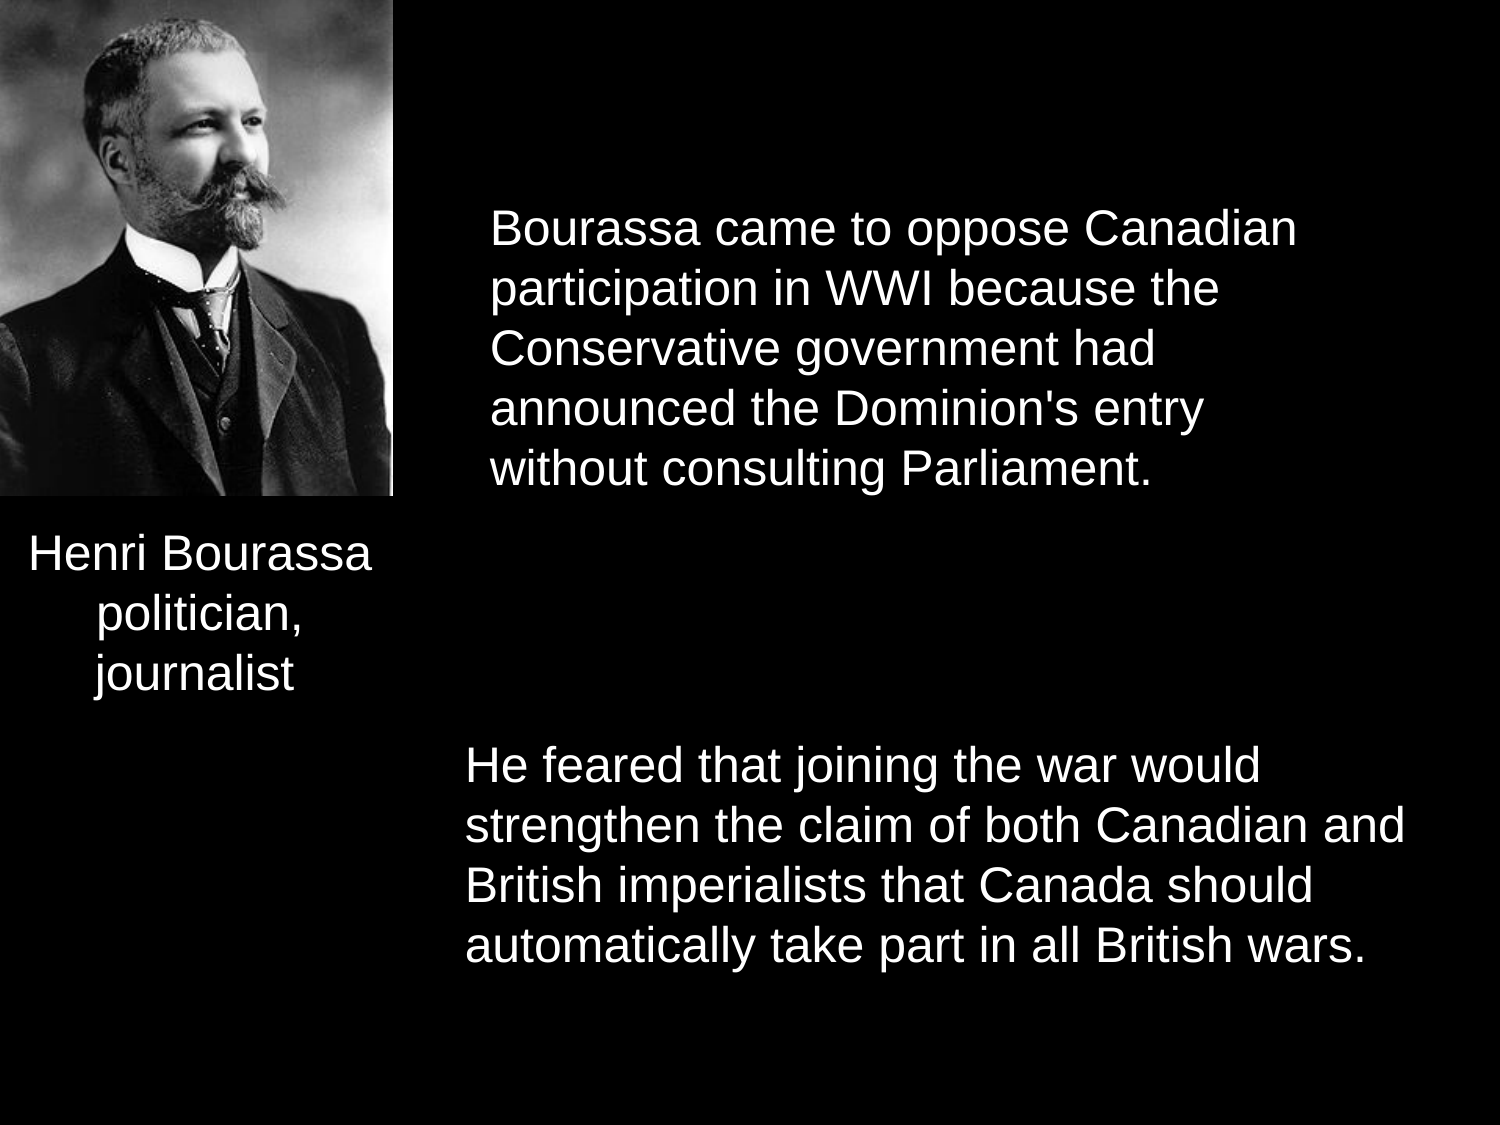

Bourassa came to oppose Canadian participation in WWI because the Conservative government had announced the Dominion's entry without consulting Parliament.
Henri Bourassa politician, journalist
He feared that joining the war would strengthen the claim of both Canadian and British imperialists that Canada should automatically take part in all British wars.